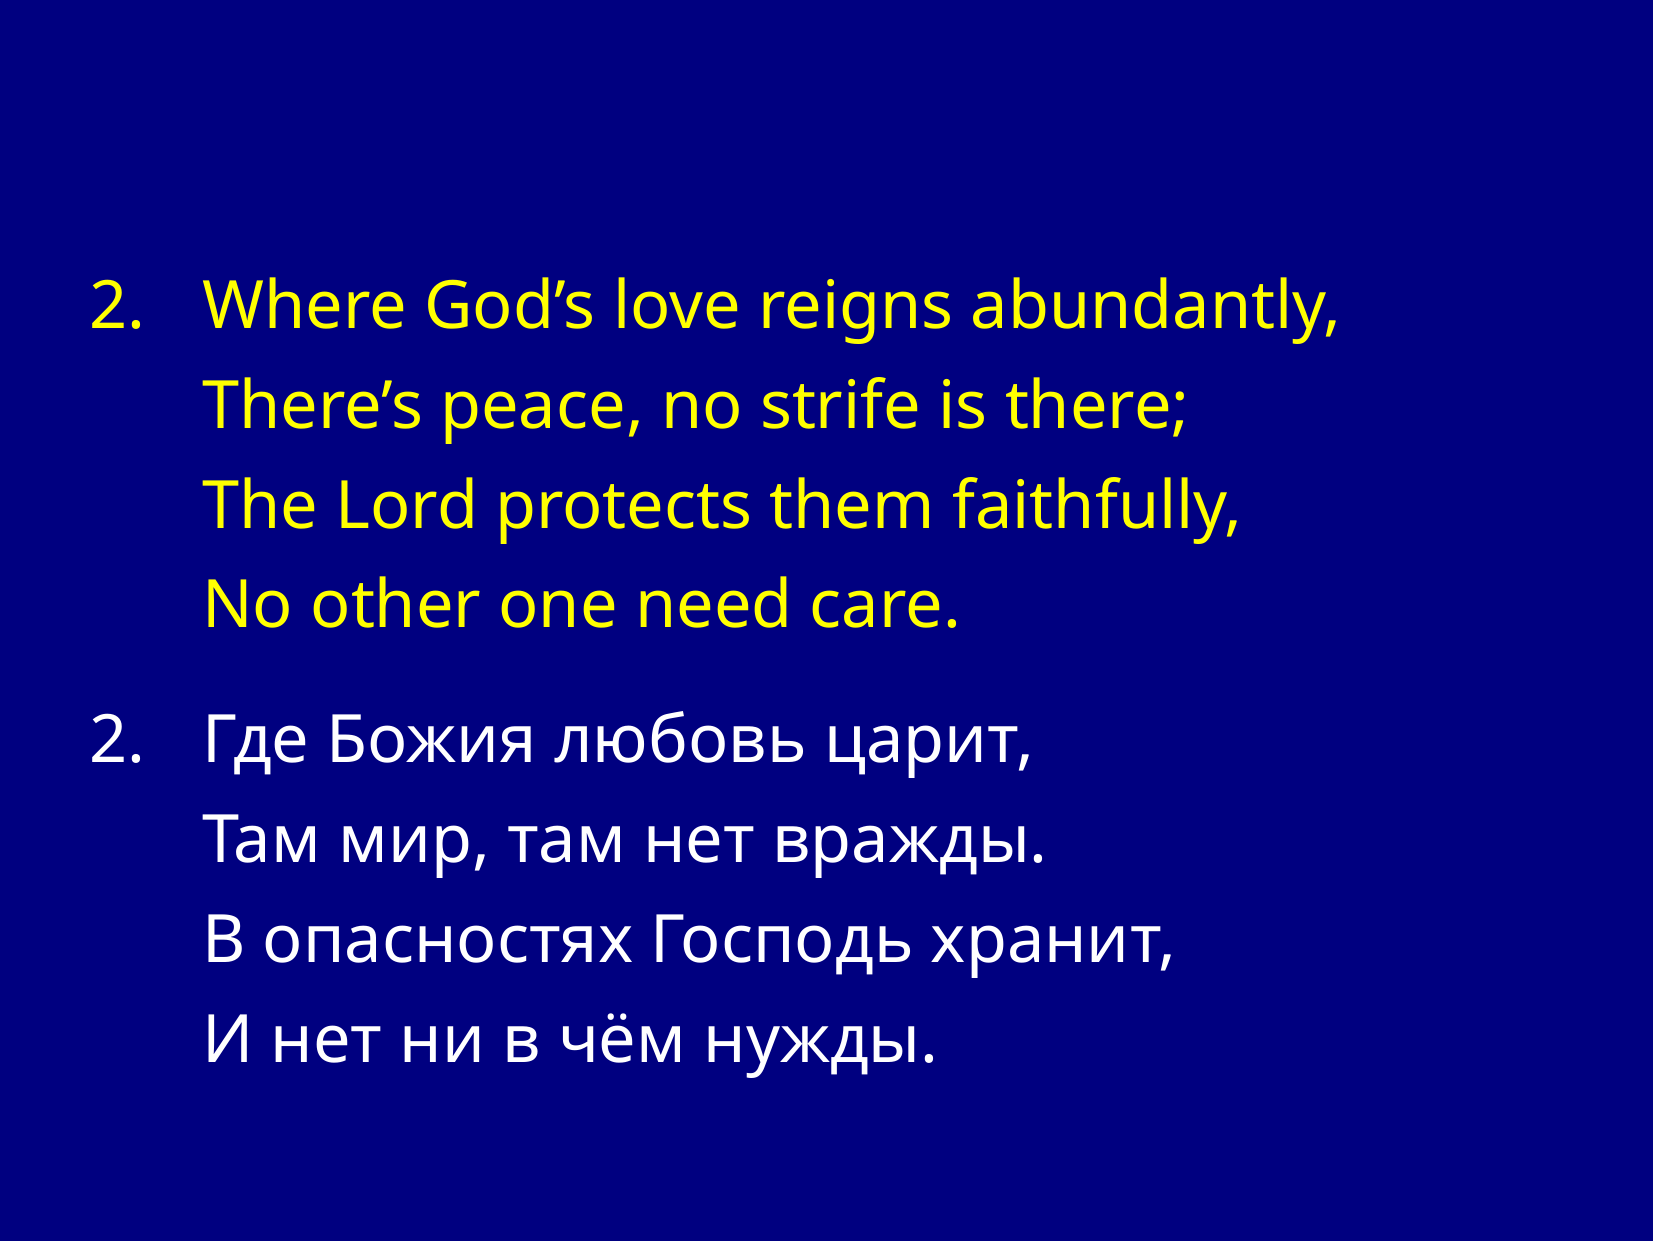

2.	Where God’s love reigns abundantly,
	There’s peace, no strife is there;
	The Lord protects them faithfully,
	No other one need care.
2.	Где Божия любовь царит,
	Там мир, там нет вражды.
	В опасностях Господь хранит,
	И нет ни в чём нужды.